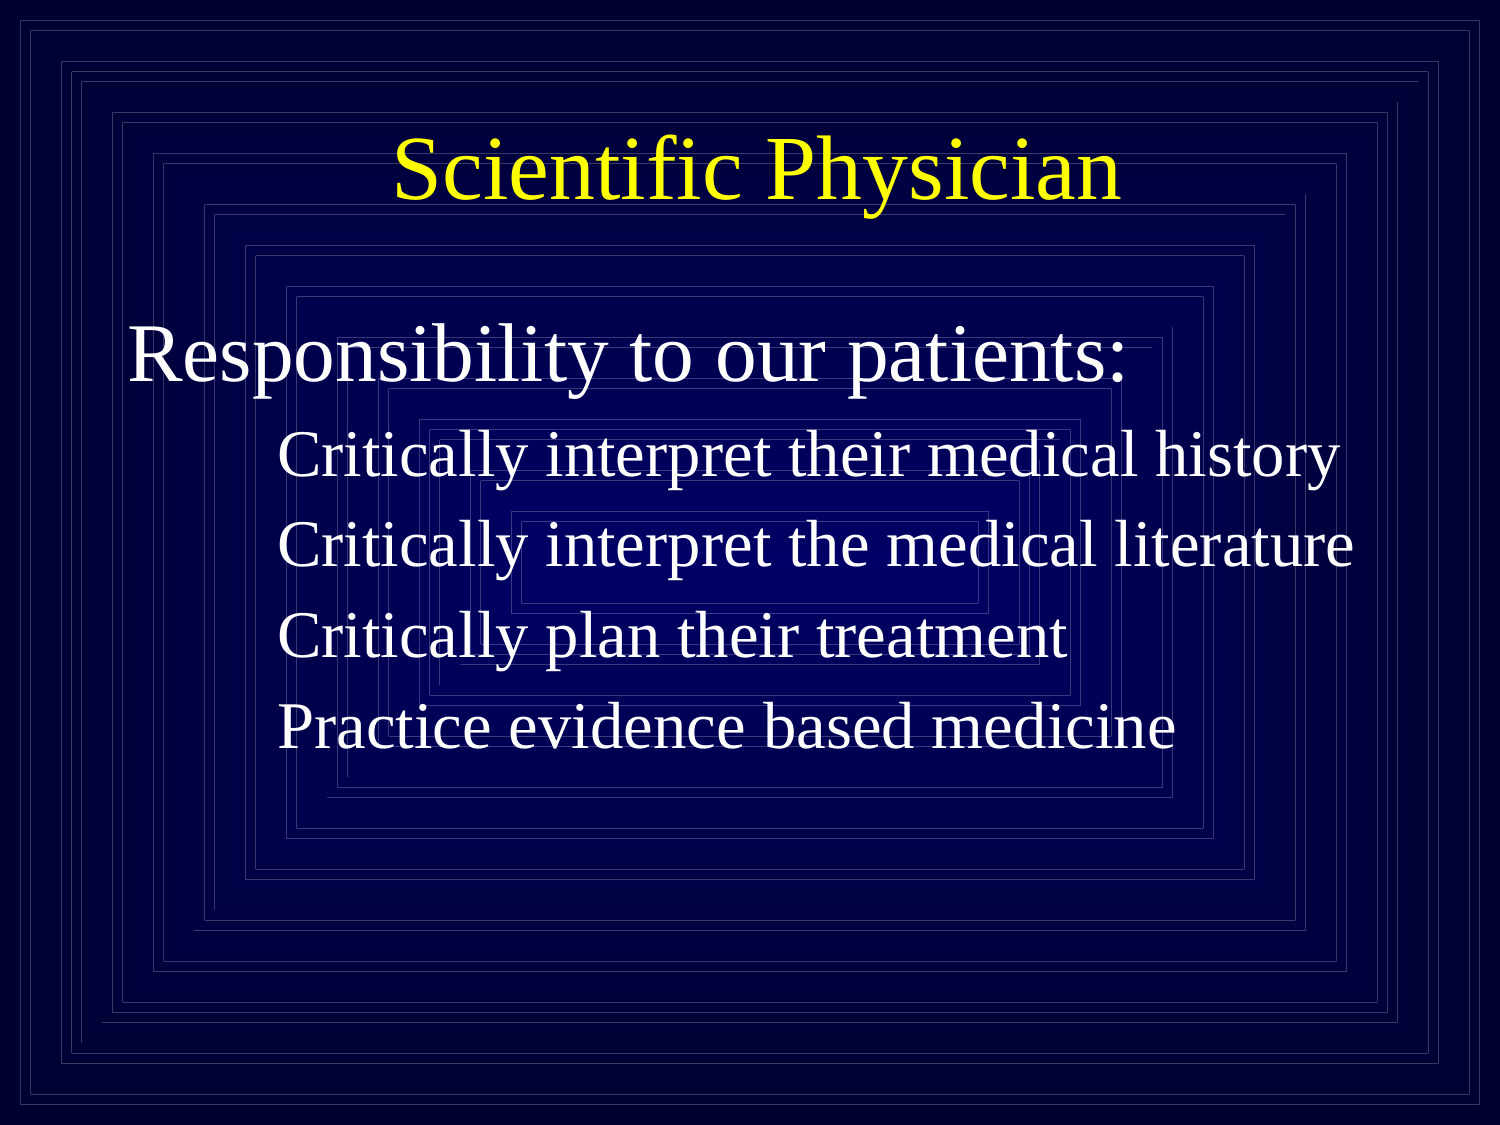

Scientific Physician
Responsibility to our patients:
Critically interpret their medical history
Critically interpret the medical literature
Critically plan their treatment
Practice evidence based medicine